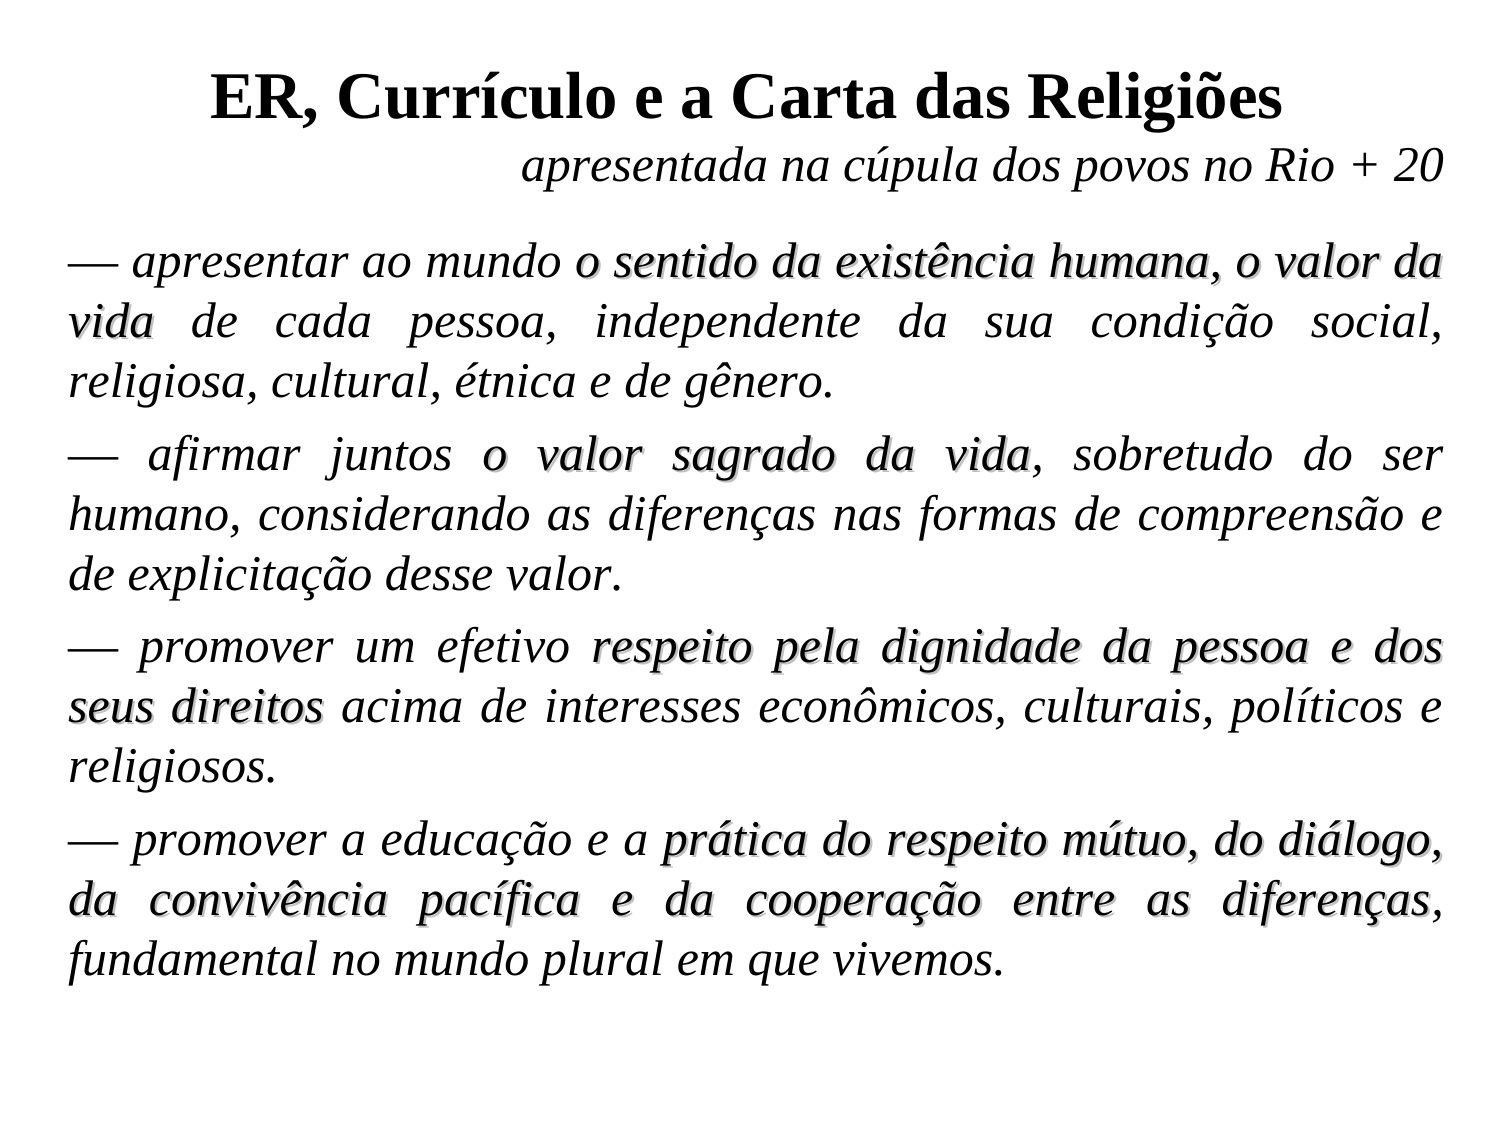

ER, Currículo e a Carta das Religiões
apresentada na cúpula dos povos no Rio + 20
# — apresentar ao mundo o sentido da existência humana, o valor da vida de cada pessoa, independente da sua condição social, religiosa, cultural, étnica e de gênero.
— afirmar juntos o valor sagrado da vida, sobretudo do ser humano, considerando as diferenças nas formas de compreensão e de explicitação desse valor.
— promover um efetivo respeito pela dignidade da pessoa e dos seus direitos acima de interesses econômicos, culturais, políticos e religiosos.
— promover a educação e a prática do respeito mútuo, do diálogo, da convivência pacífica e da cooperação entre as diferenças, fundamental no mundo plural em que vivemos.